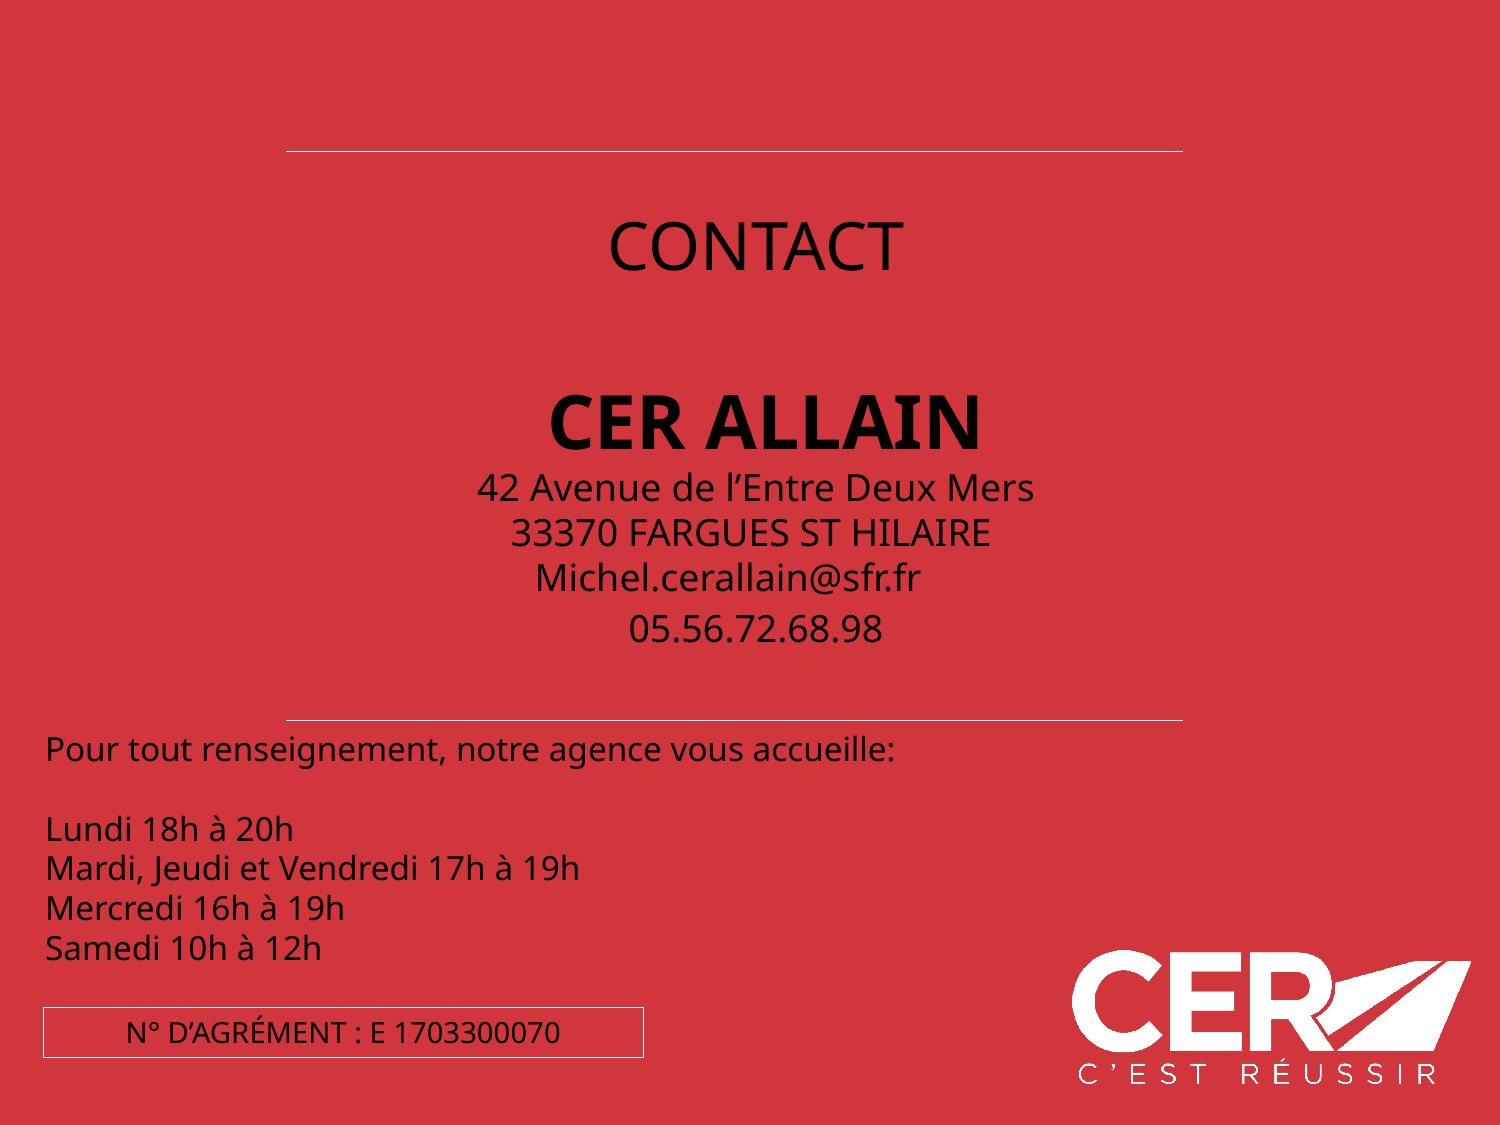

CONTACT
 CER ALLAIN
42 Avenue de l’Entre Deux Mers
33370 FARGUES ST HILAIRE
Michel.cerallain@sfr.fr
05.56.72.68.98
Pour tout renseignement, notre agence vous accueille:
Lundi 18h à 20h
Mardi, Jeudi et Vendredi 17h à 19h
Mercredi 16h à 19h
Samedi 10h à 12h
N° D’AGRÉMENT : E 1703300070